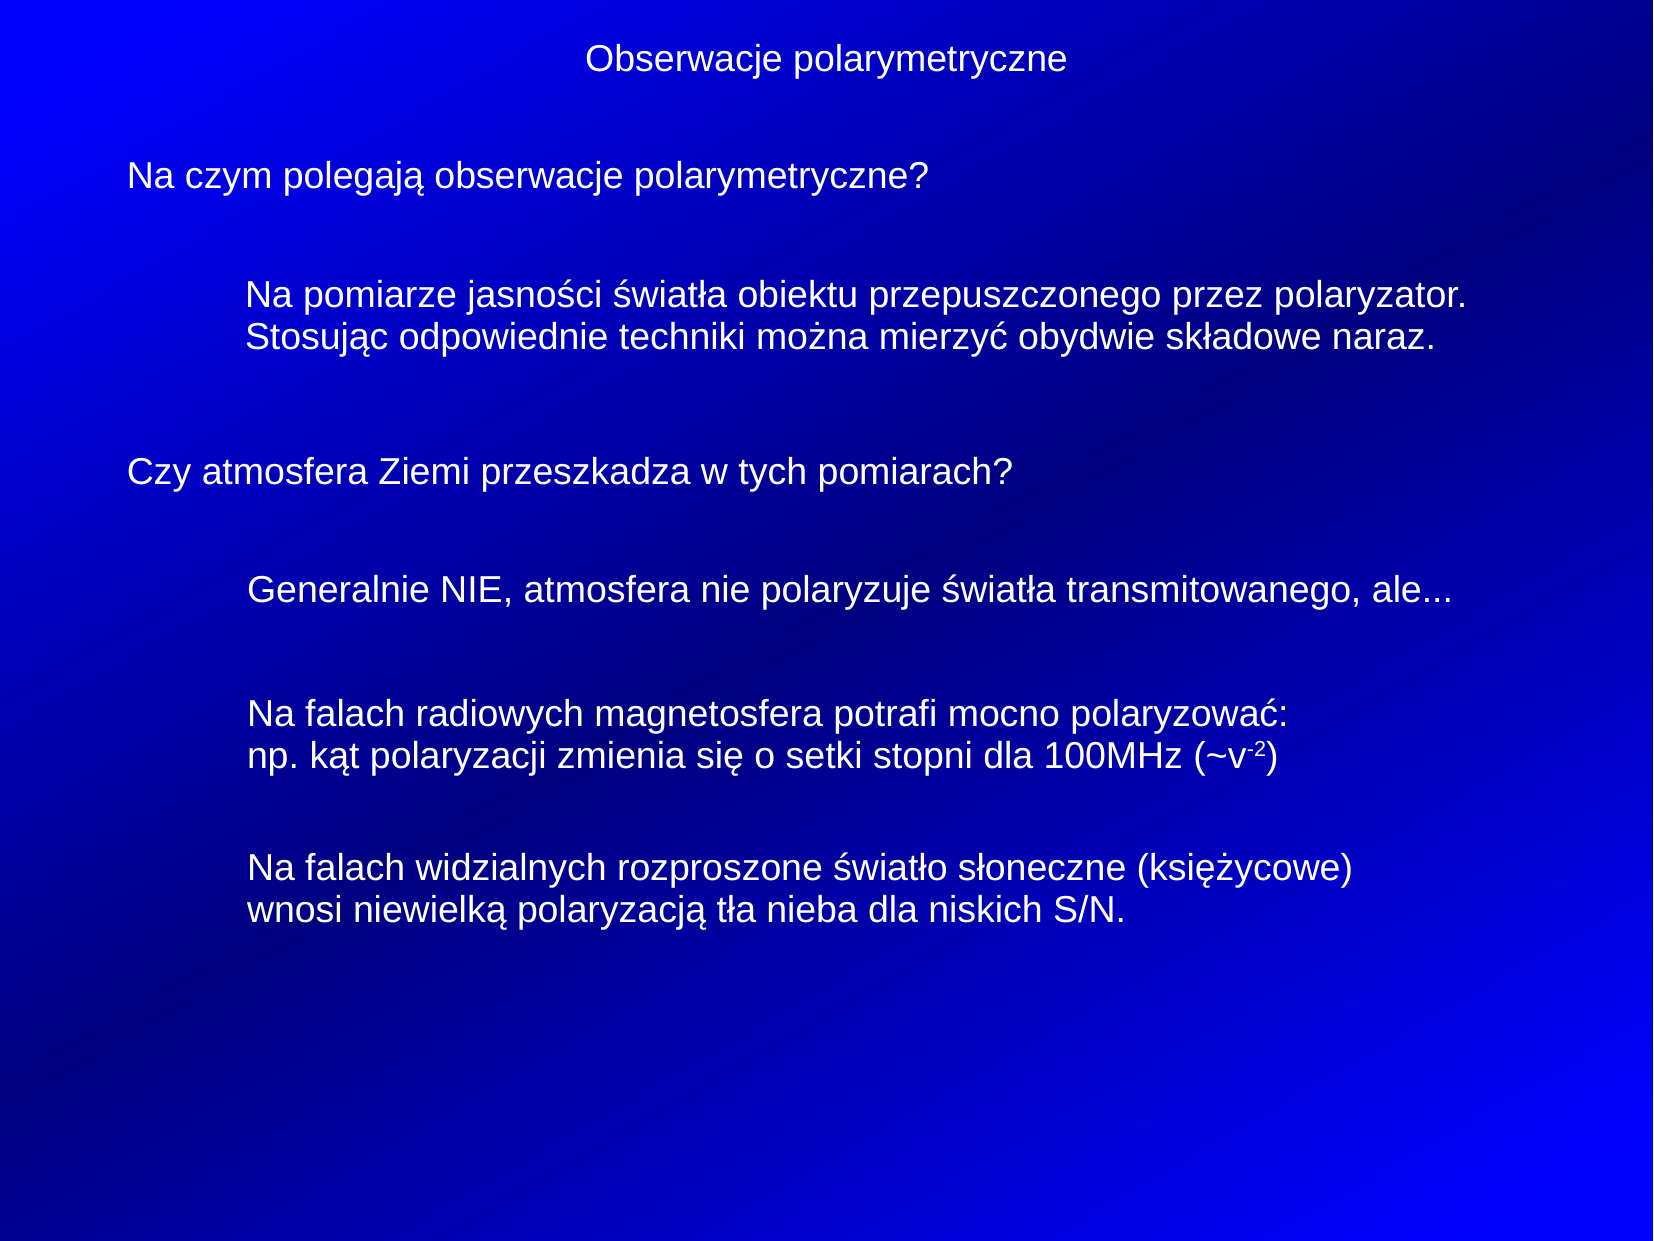

Obserwacje polarymetryczne
Na czym polegają obserwacje polarymetryczne?
Na pomiarze jasności światła obiektu przepuszczonego przez polaryzator.
Stosując odpowiednie techniki można mierzyć obydwie składowe naraz.
Czy atmosfera Ziemi przeszkadza w tych pomiarach?
Generalnie NIE, atmosfera nie polaryzuje światła transmitowanego, ale...
Na falach radiowych magnetosfera potrafi mocno polaryzować:
np. kąt polaryzacji zmienia się o setki stopni dla 100MHz (~v-2)
Na falach widzialnych rozproszone światło słoneczne (księżycowe)
wnosi niewielką polaryzacją tła nieba dla niskich S/N.